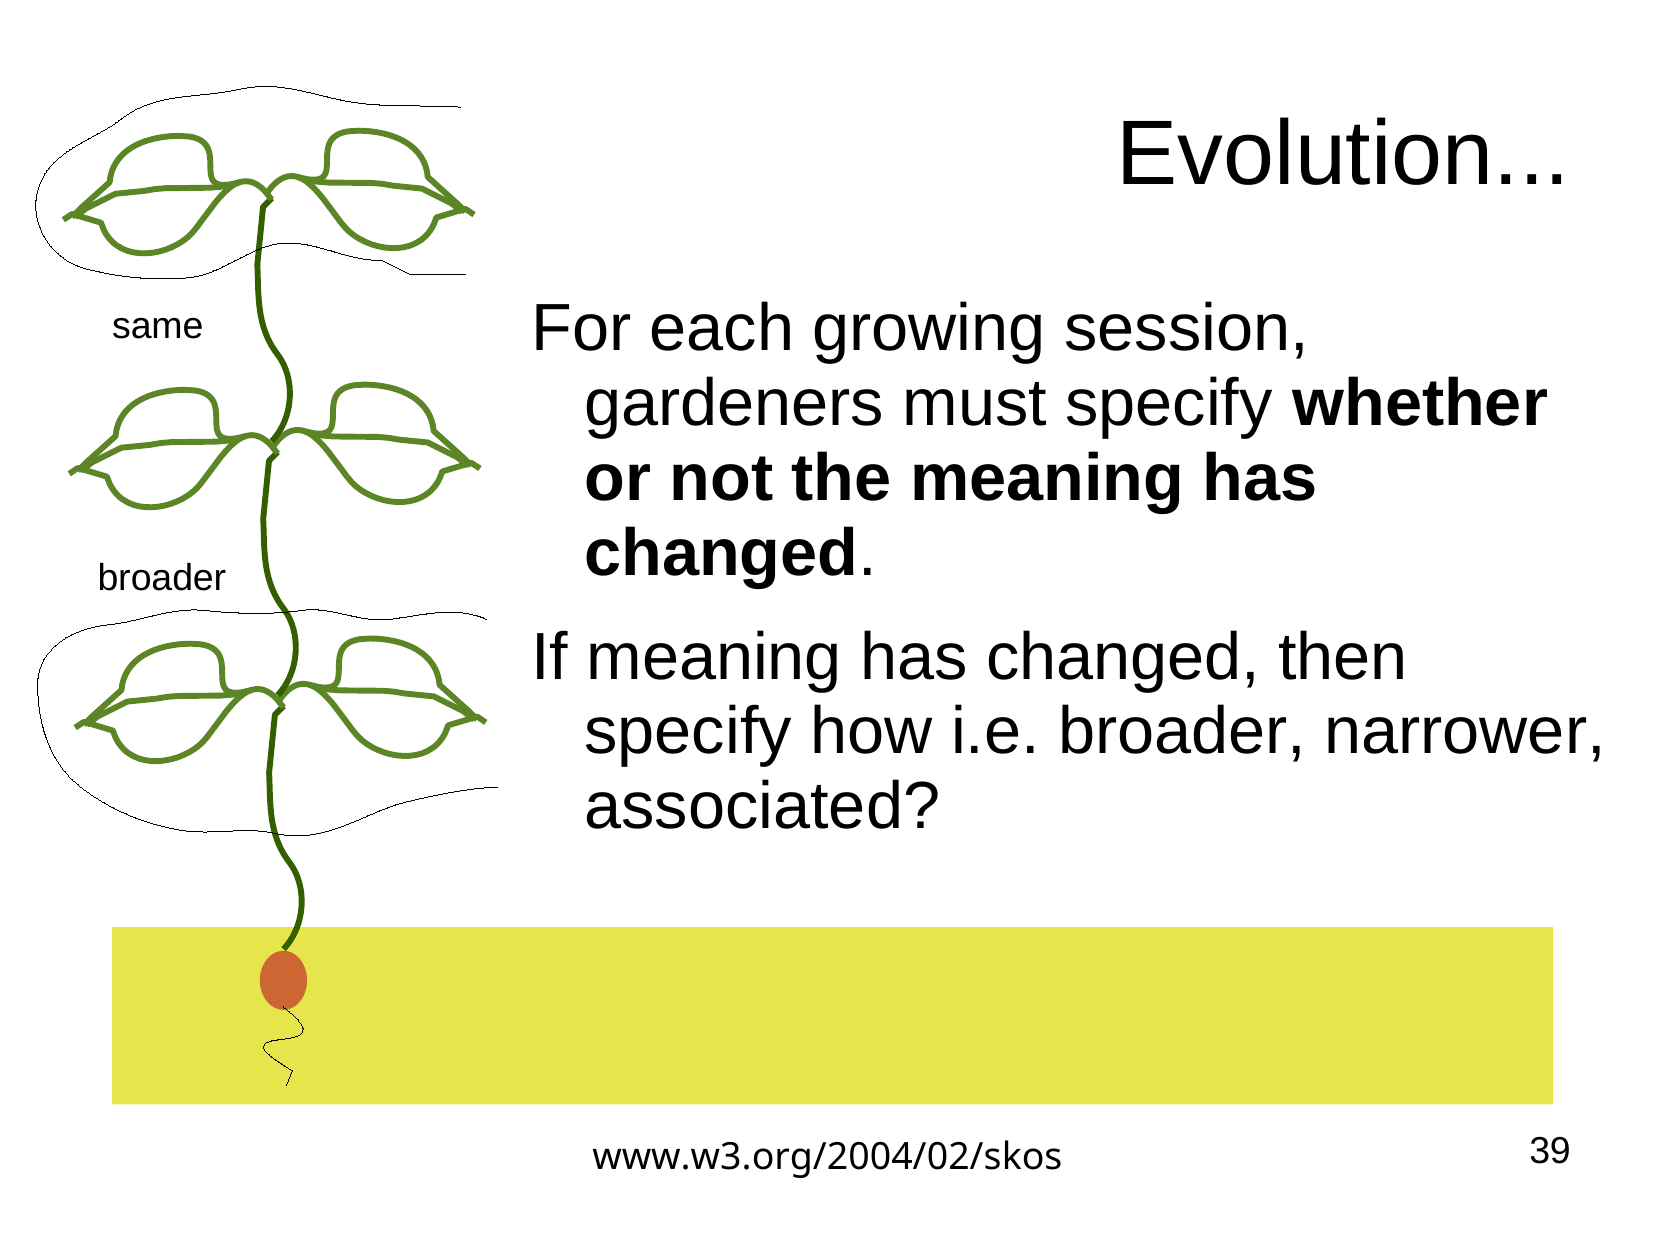

# Evolution...
For each growing session, gardeners must specify whether or not the meaning has changed.
If meaning has changed, then specify how i.e. broader, narrower, associated?
same
broader
www.w3.org/2004/02/skos
39